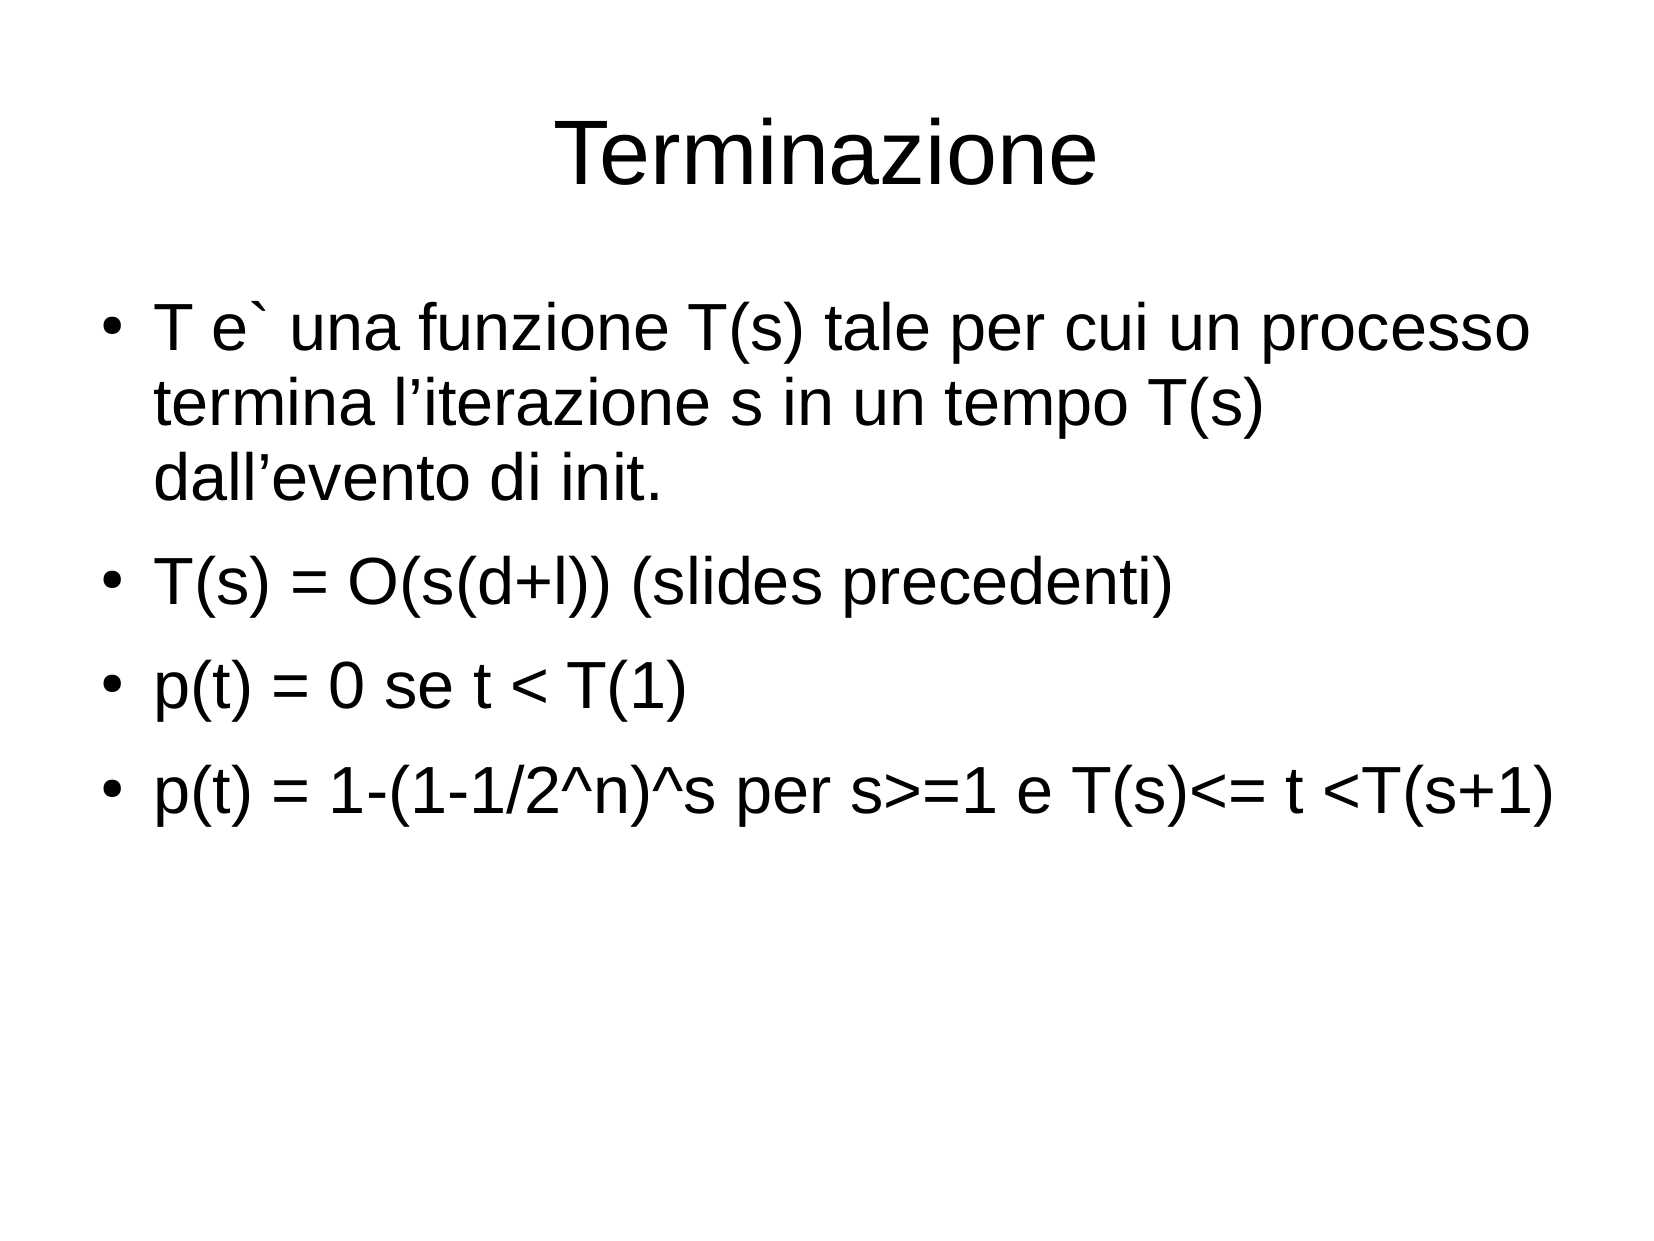

# Terminazione
T e` una funzione T(s) tale per cui un processo termina l’iterazione s in un tempo T(s) dall’evento di init.
T(s) = O(s(d+l)) (slides precedenti)
p(t) = 0 se t < T(1)
p(t) = 1-(1-1/2^n)^s per s>=1 e T(s)<= t <T(s+1)